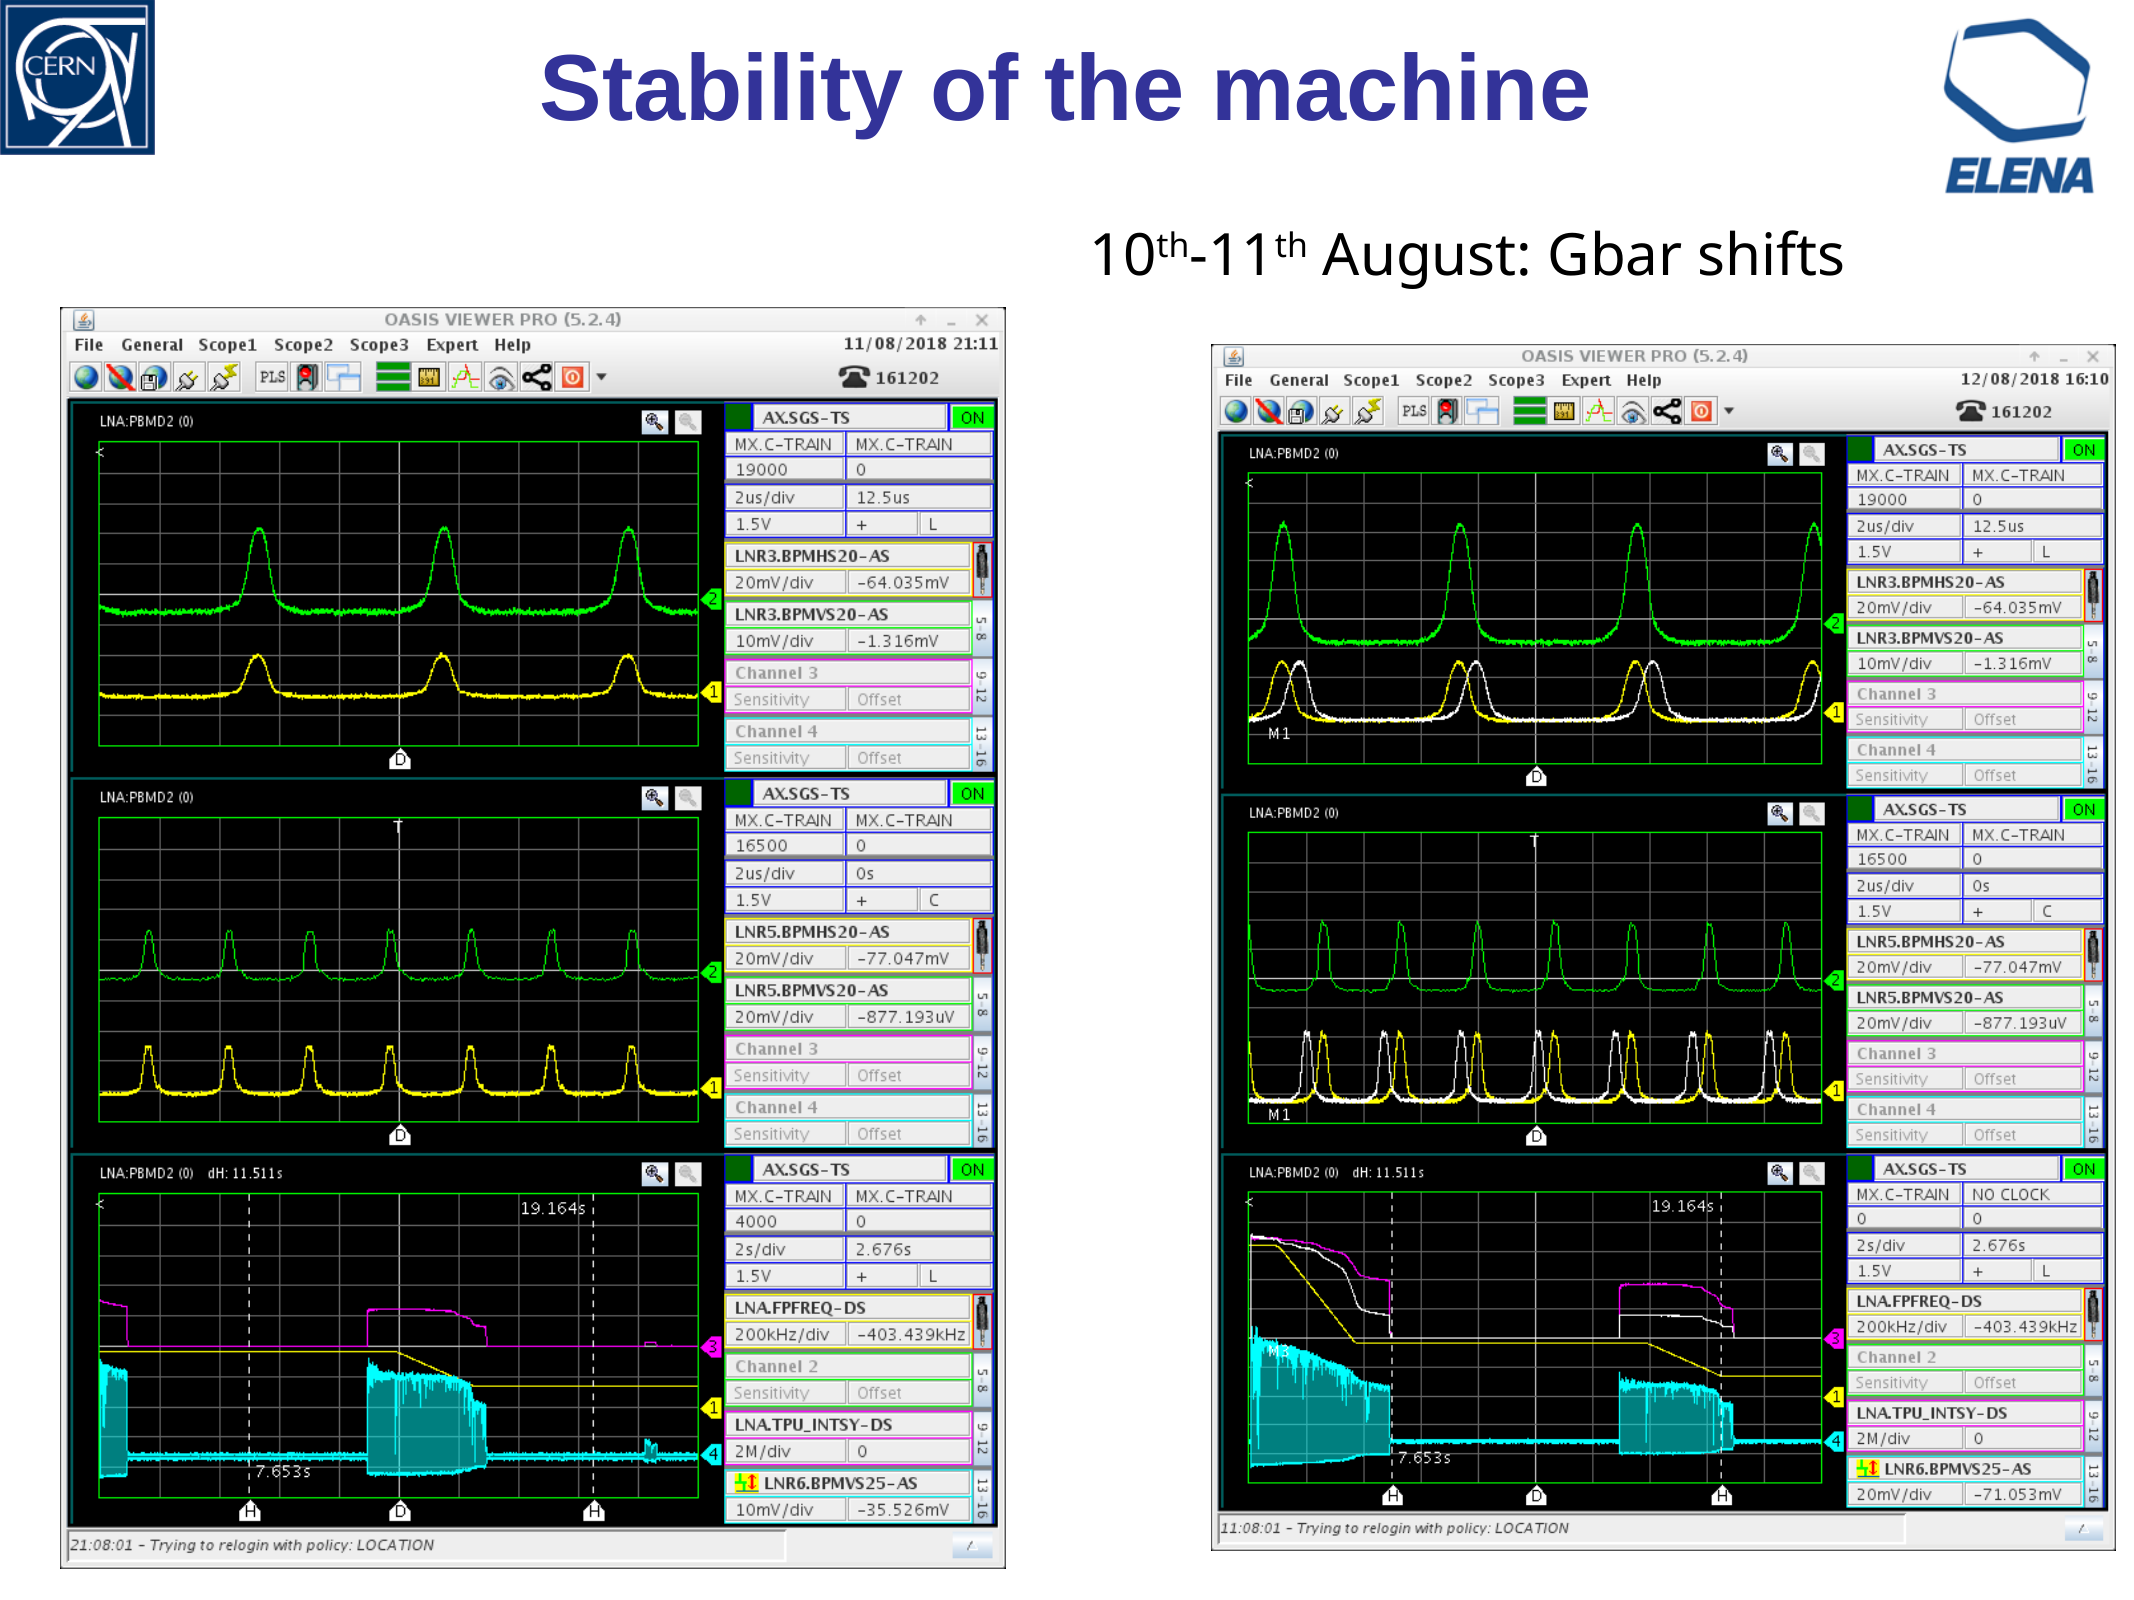

# Stability of the machine
10th-11th August: Gbar shifts